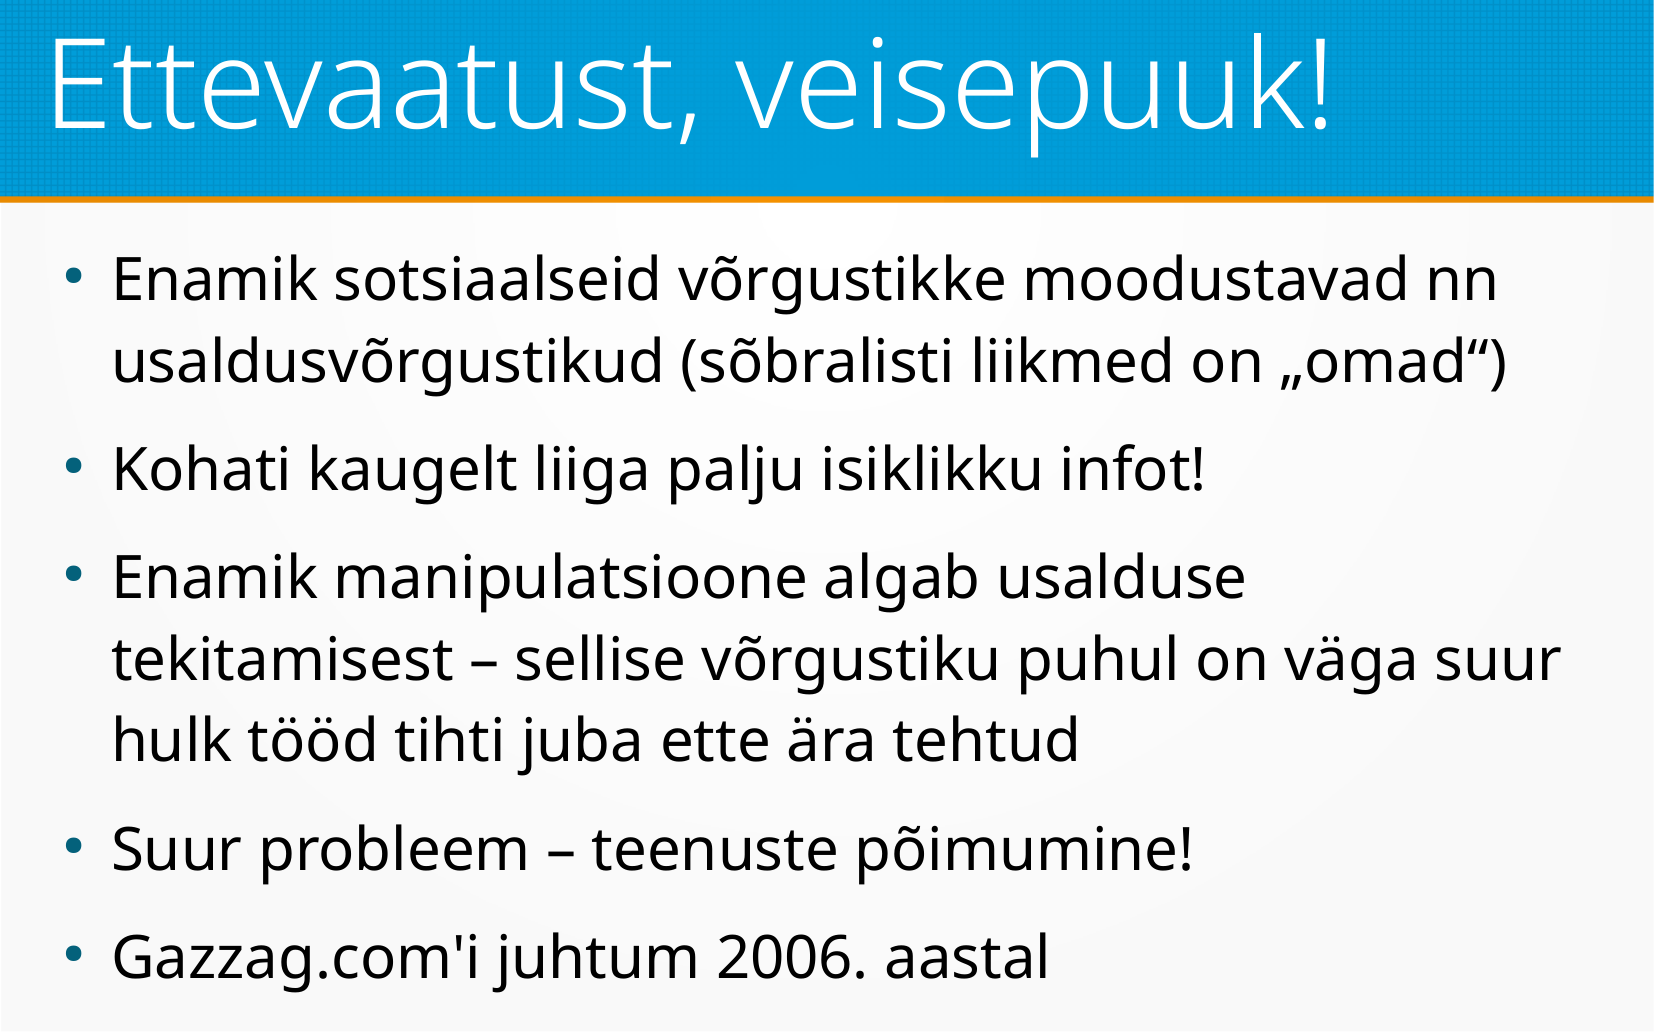

# Ettevaatust, veisepuuk!
Enamik sotsiaalseid võrgustikke moodustavad nn usaldusvõrgustikud (sõbralisti liikmed on „omad“)
Kohati kaugelt liiga palju isiklikku infot!
Enamik manipulatsioone algab usalduse tekitamisest – sellise võrgustiku puhul on väga suur hulk tööd tihti juba ette ära tehtud
Suur probleem – teenuste põimumine!
Gazzag.com'i juhtum 2006. aastal